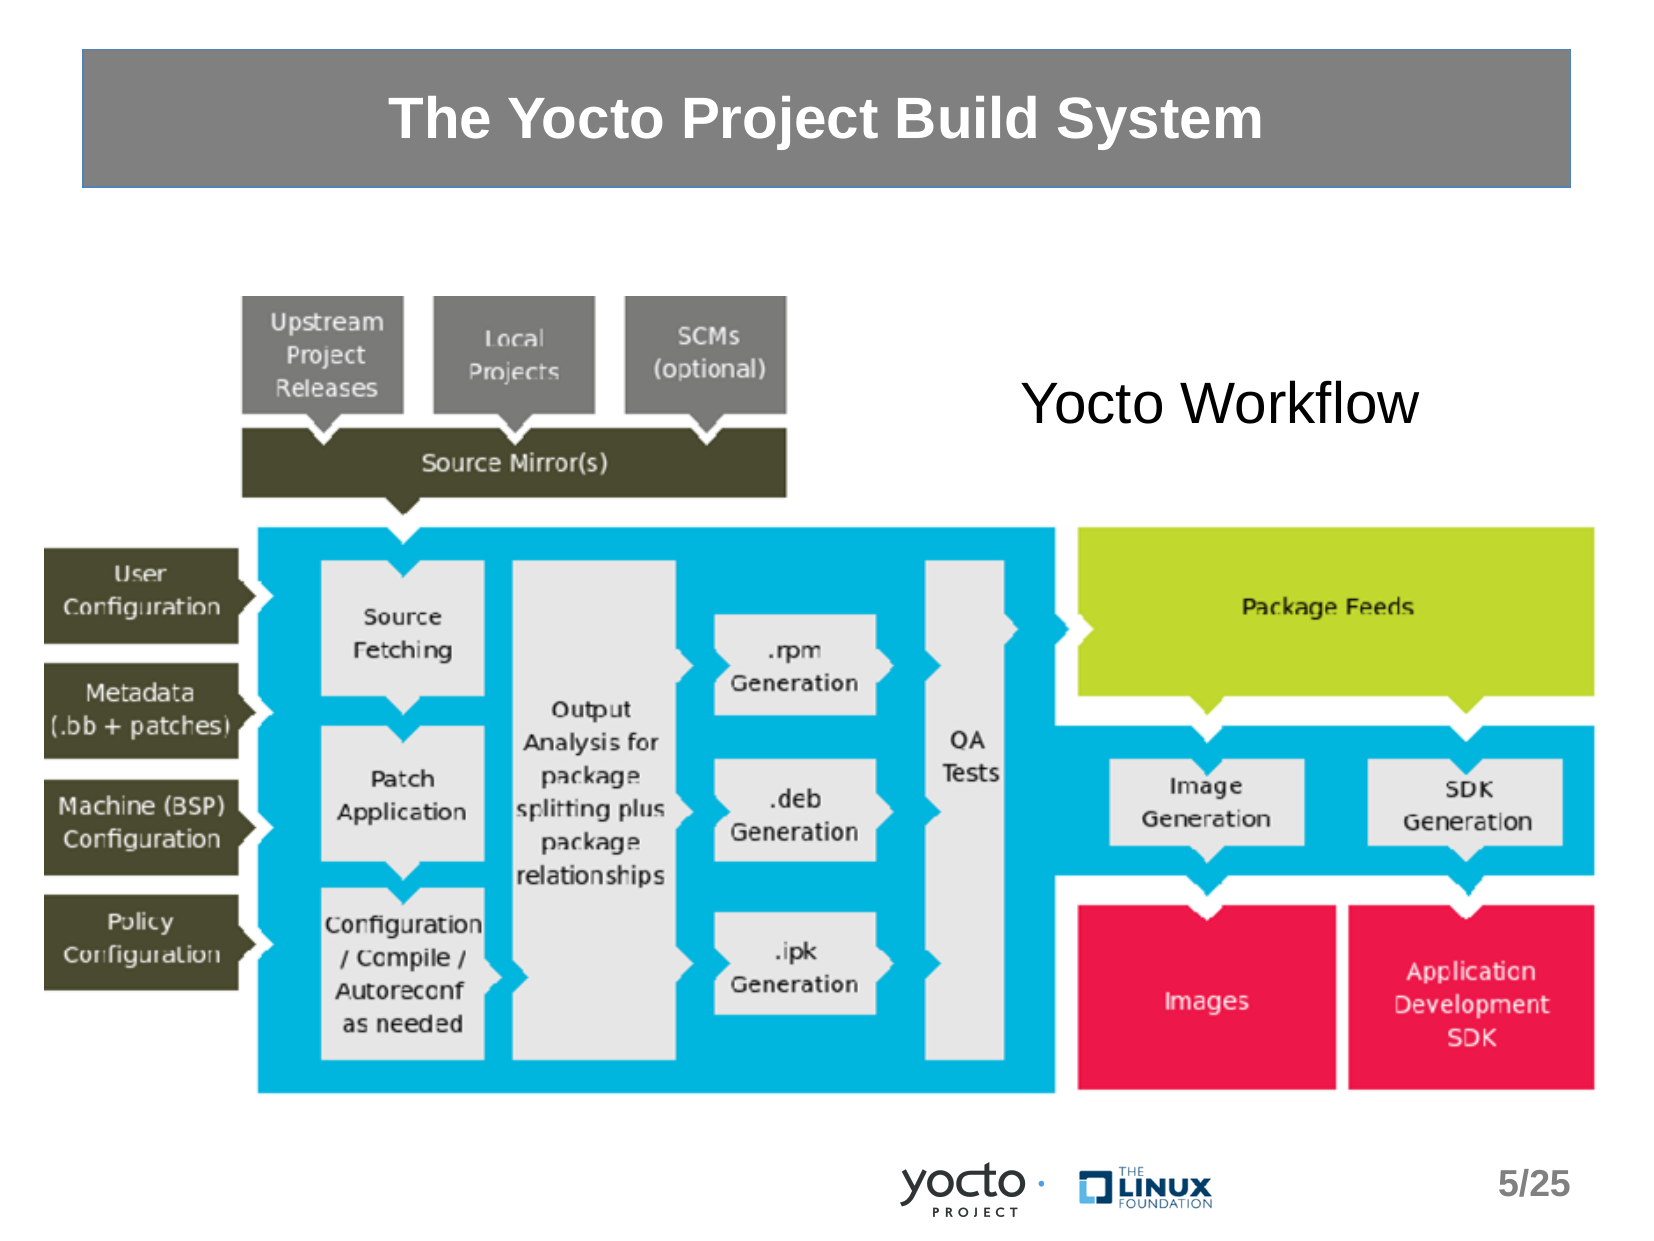

# The Yocto Project Build System
Yocto Workflow
5